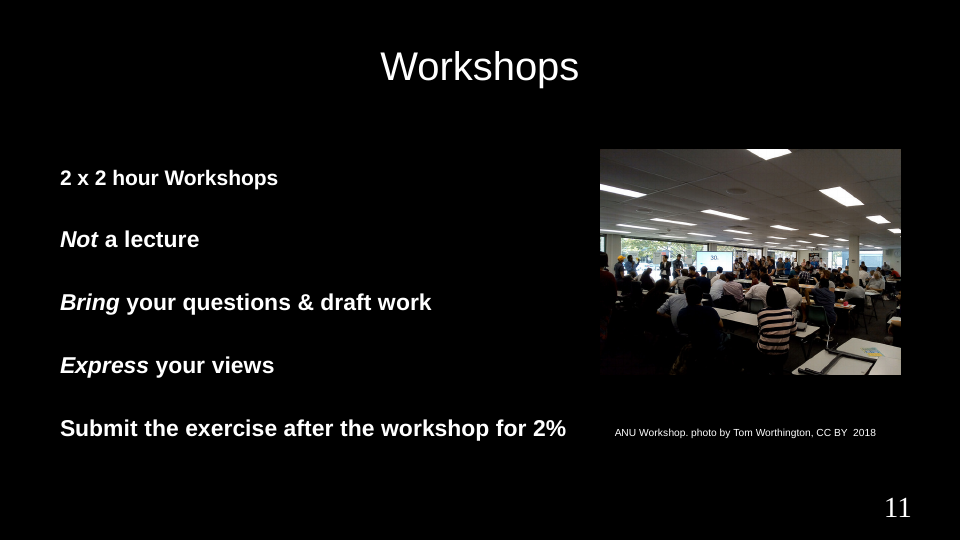

# Workshops
2 x 2 hour Workshops
Not a lecture
Bring your questions & draft work
Express your views
Submit the exercise after the workshop for 2%
ANU Workshop. photo by Tom Worthington, CC BY 2018
11